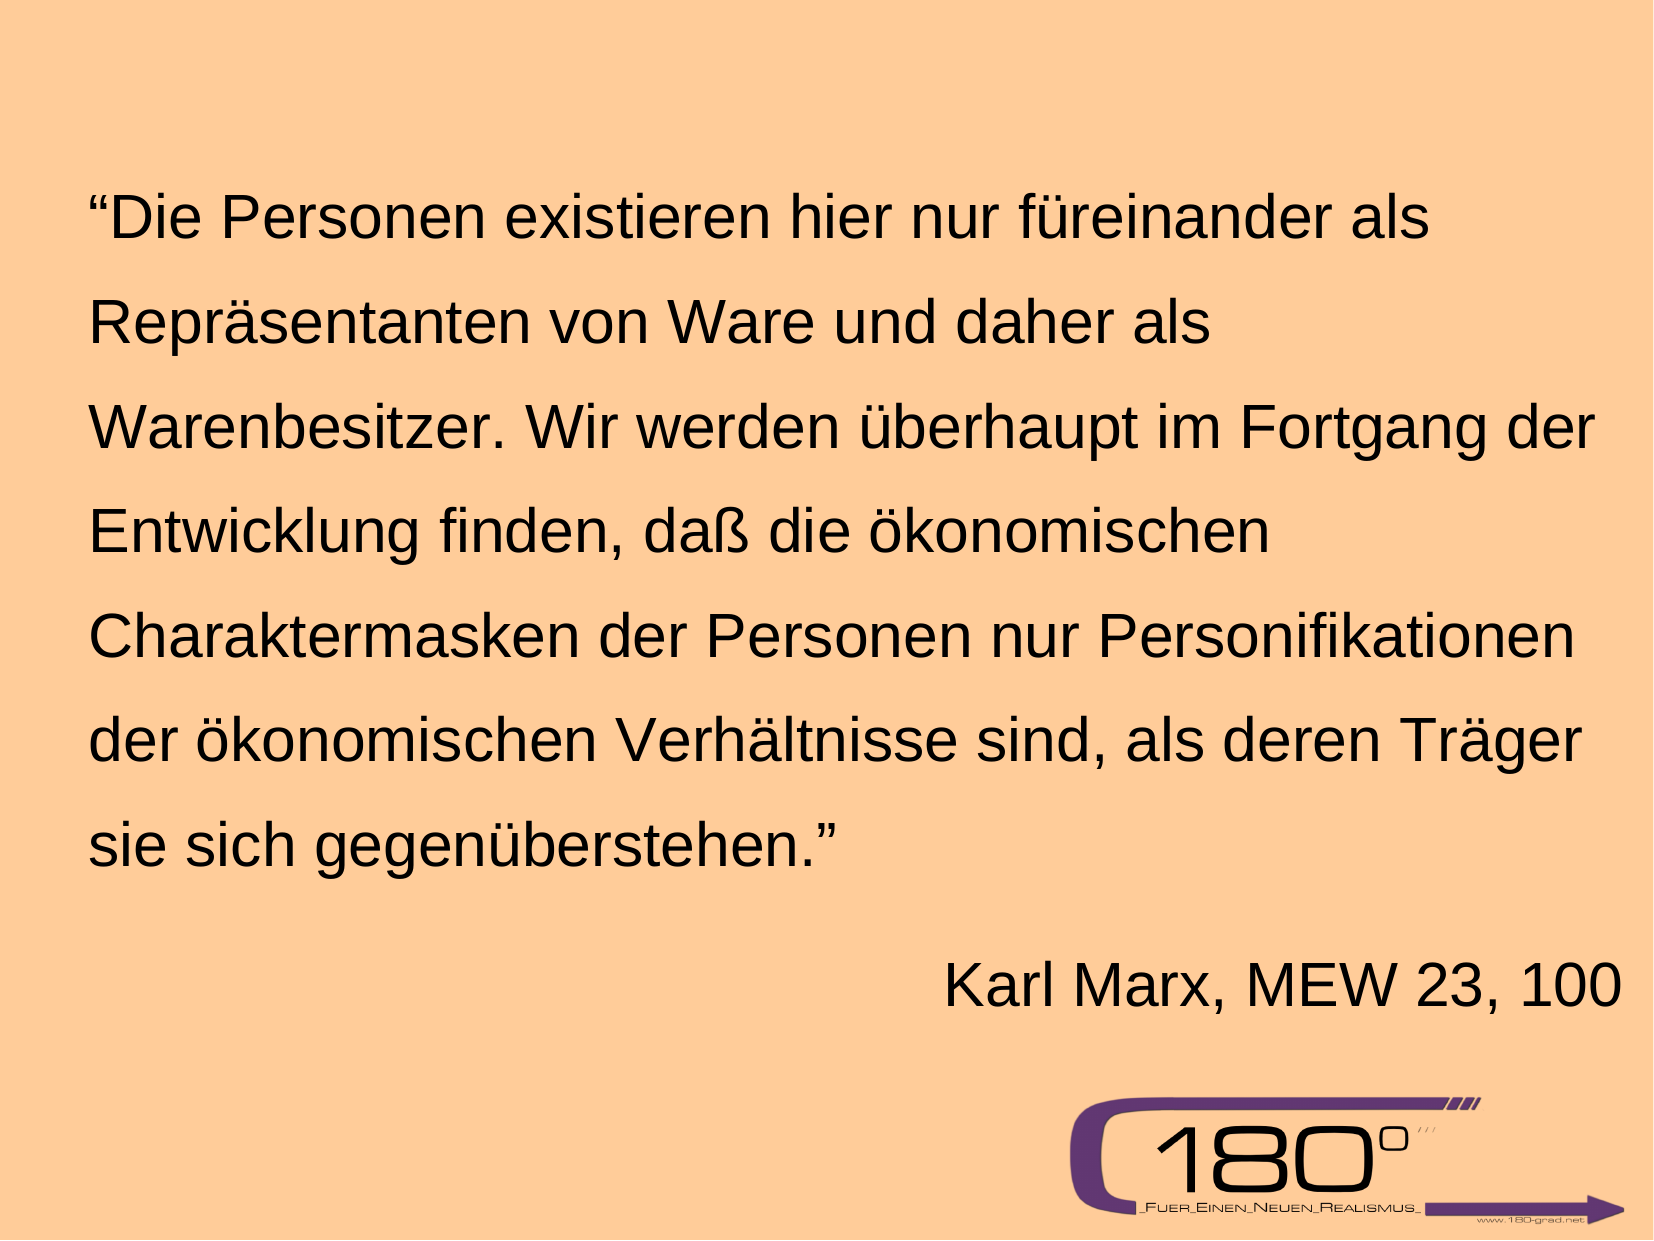

“Die Personen existieren hier nur füreinander als Repräsentanten von Ware und daher als Warenbesitzer. Wir werden überhaupt im Fortgang der Entwicklung finden, daß die ökonomischen Charaktermasken der Personen nur Personifikationen der ökonomischen Verhältnisse sind, als deren Träger sie sich gegenüberstehen.”
Karl Marx, MEW 23, 100